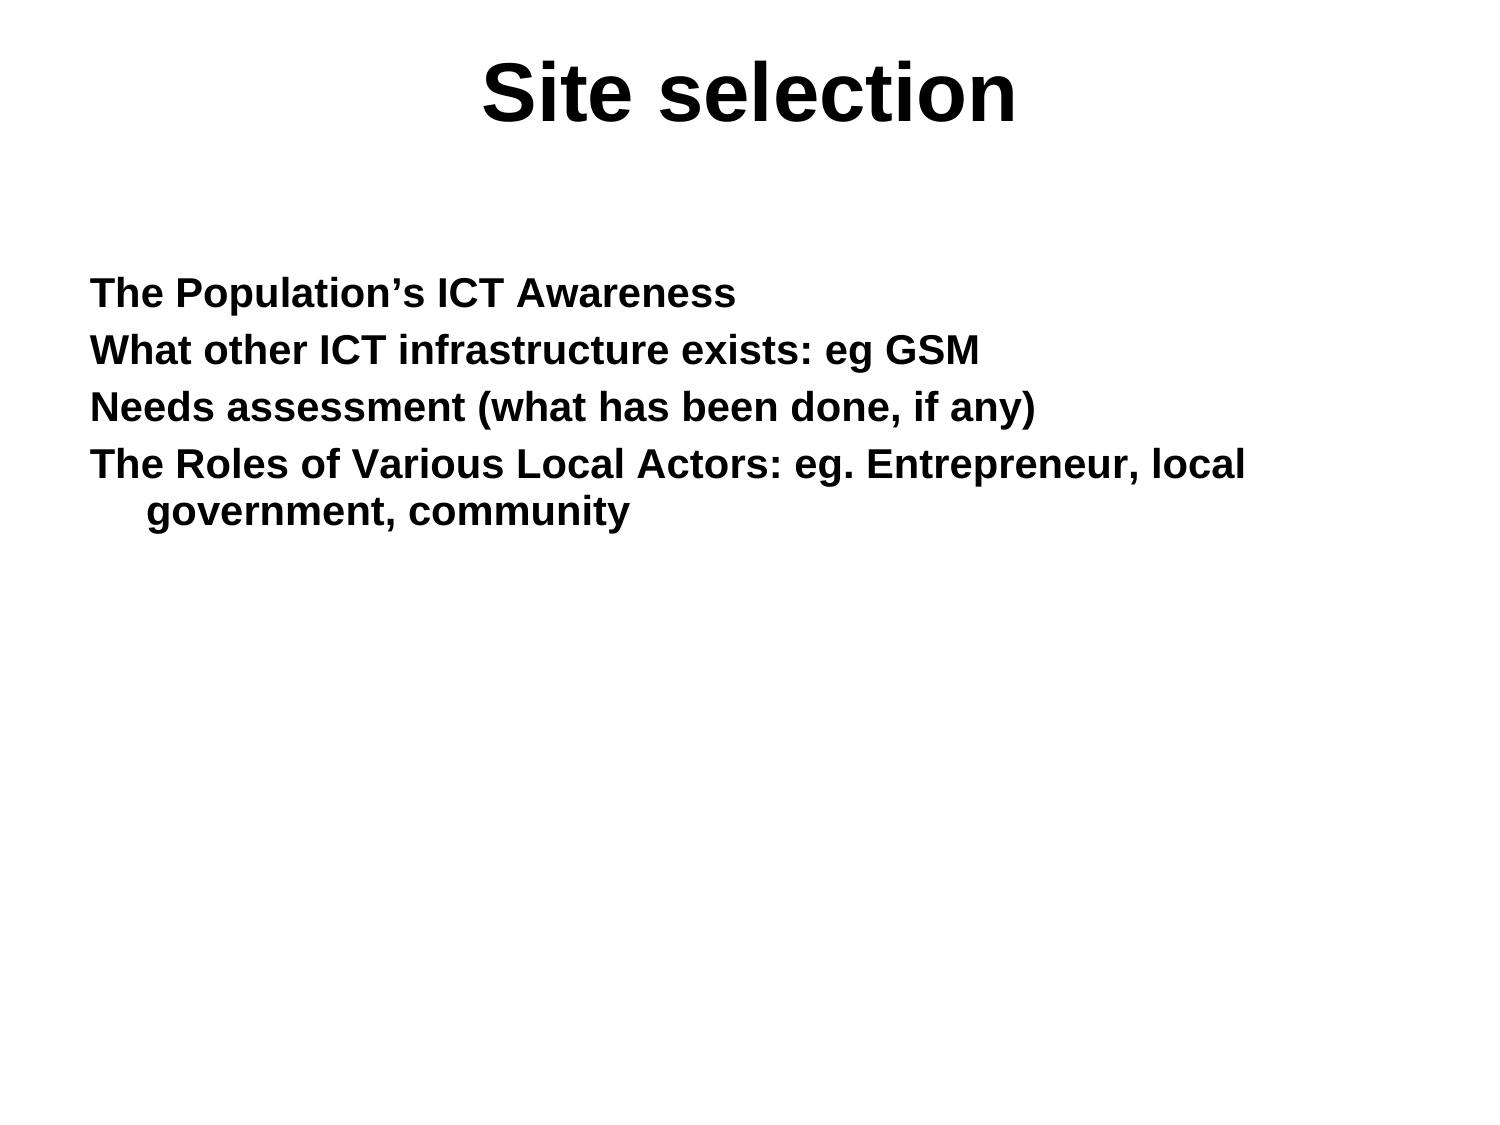

# Site selection
The Population’s ICT Awareness
What other ICT infrastructure exists: eg GSM
Needs assessment (what has been done, if any)
The Roles of Various Local Actors: eg. Entrepreneur, local government, community